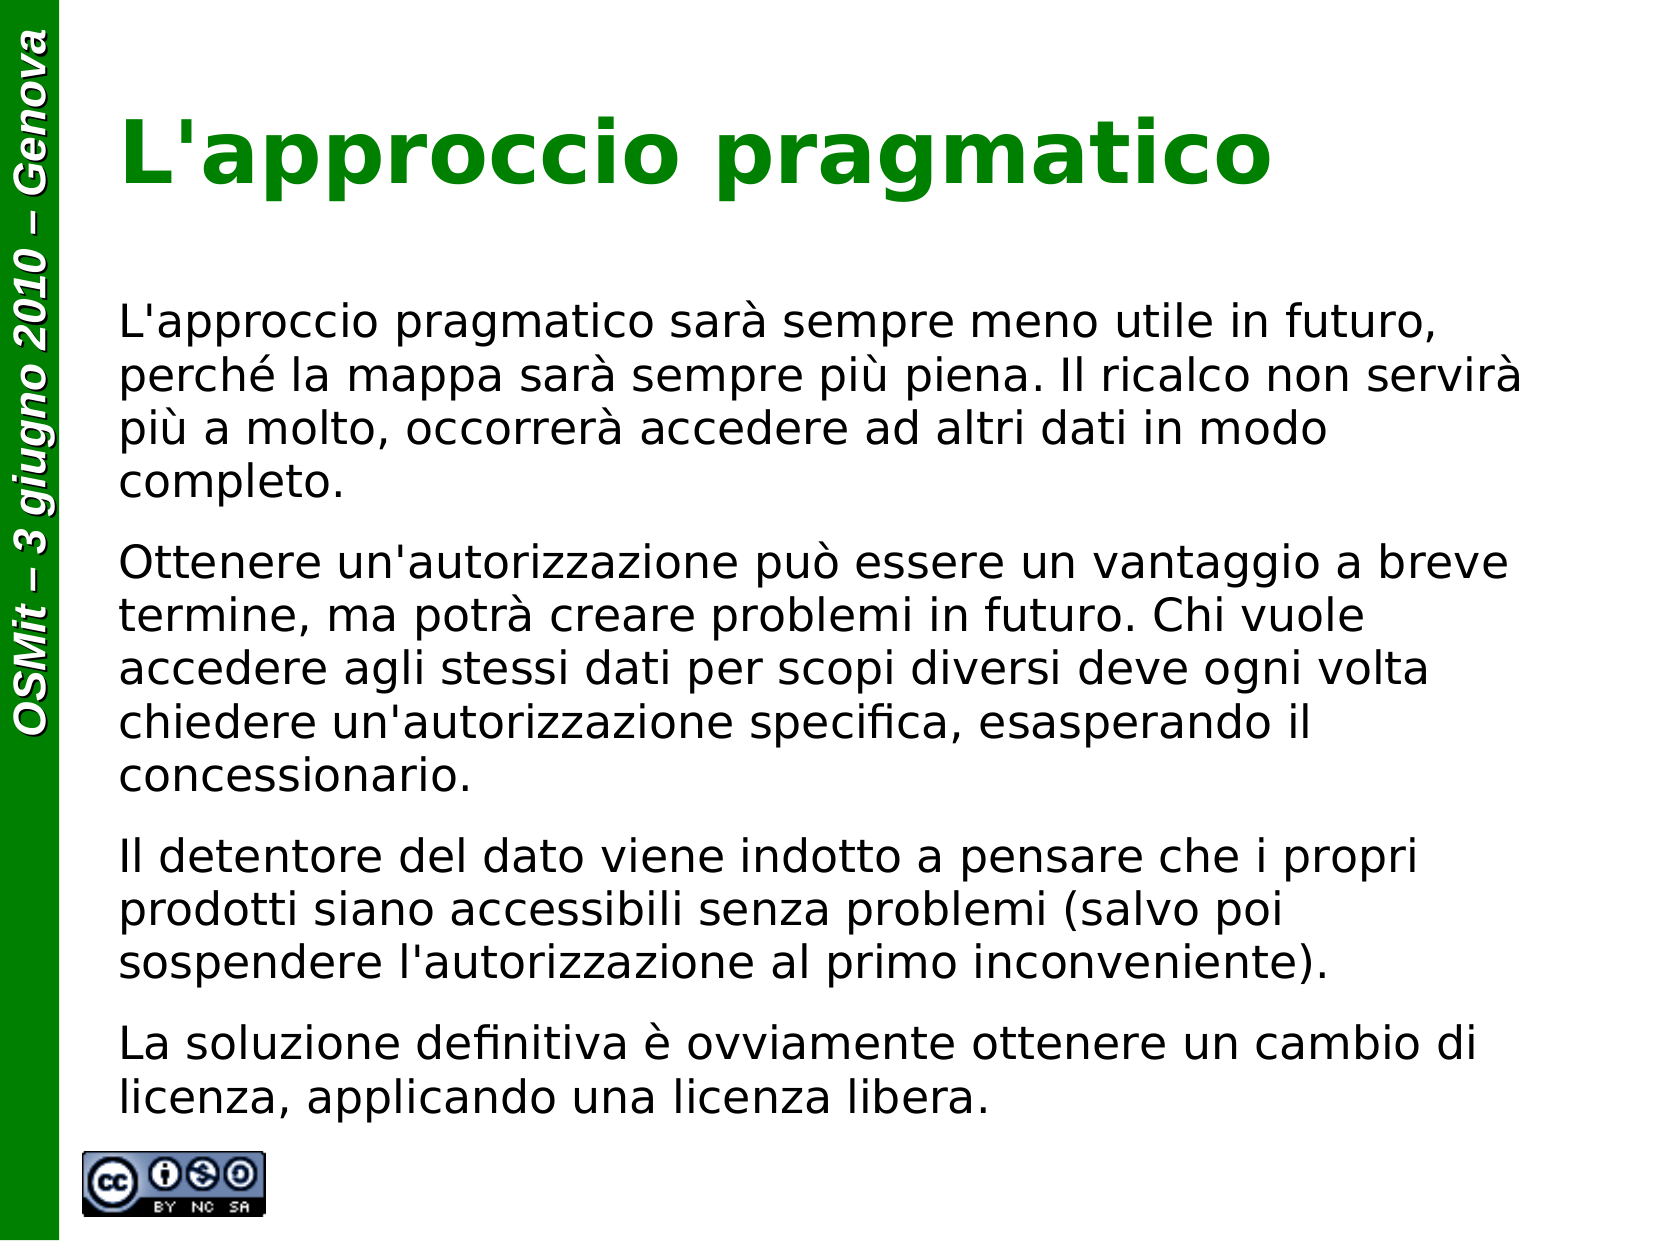

# L'approccio pragmatico
L'approccio pragmatico sarà sempre meno utile in futuro, perché la mappa sarà sempre più piena. Il ricalco non servirà più a molto, occorrerà accedere ad altri dati in modo completo.
Ottenere un'autorizzazione può essere un vantaggio a breve termine, ma potrà creare problemi in futuro. Chi vuole accedere agli stessi dati per scopi diversi deve ogni volta chiedere un'autorizzazione specifica, esasperando il concessionario.
Il detentore del dato viene indotto a pensare che i propri prodotti siano accessibili senza problemi (salvo poi sospendere l'autorizzazione al primo inconveniente).
La soluzione definitiva è ovviamente ottenere un cambio di licenza, applicando una licenza libera.